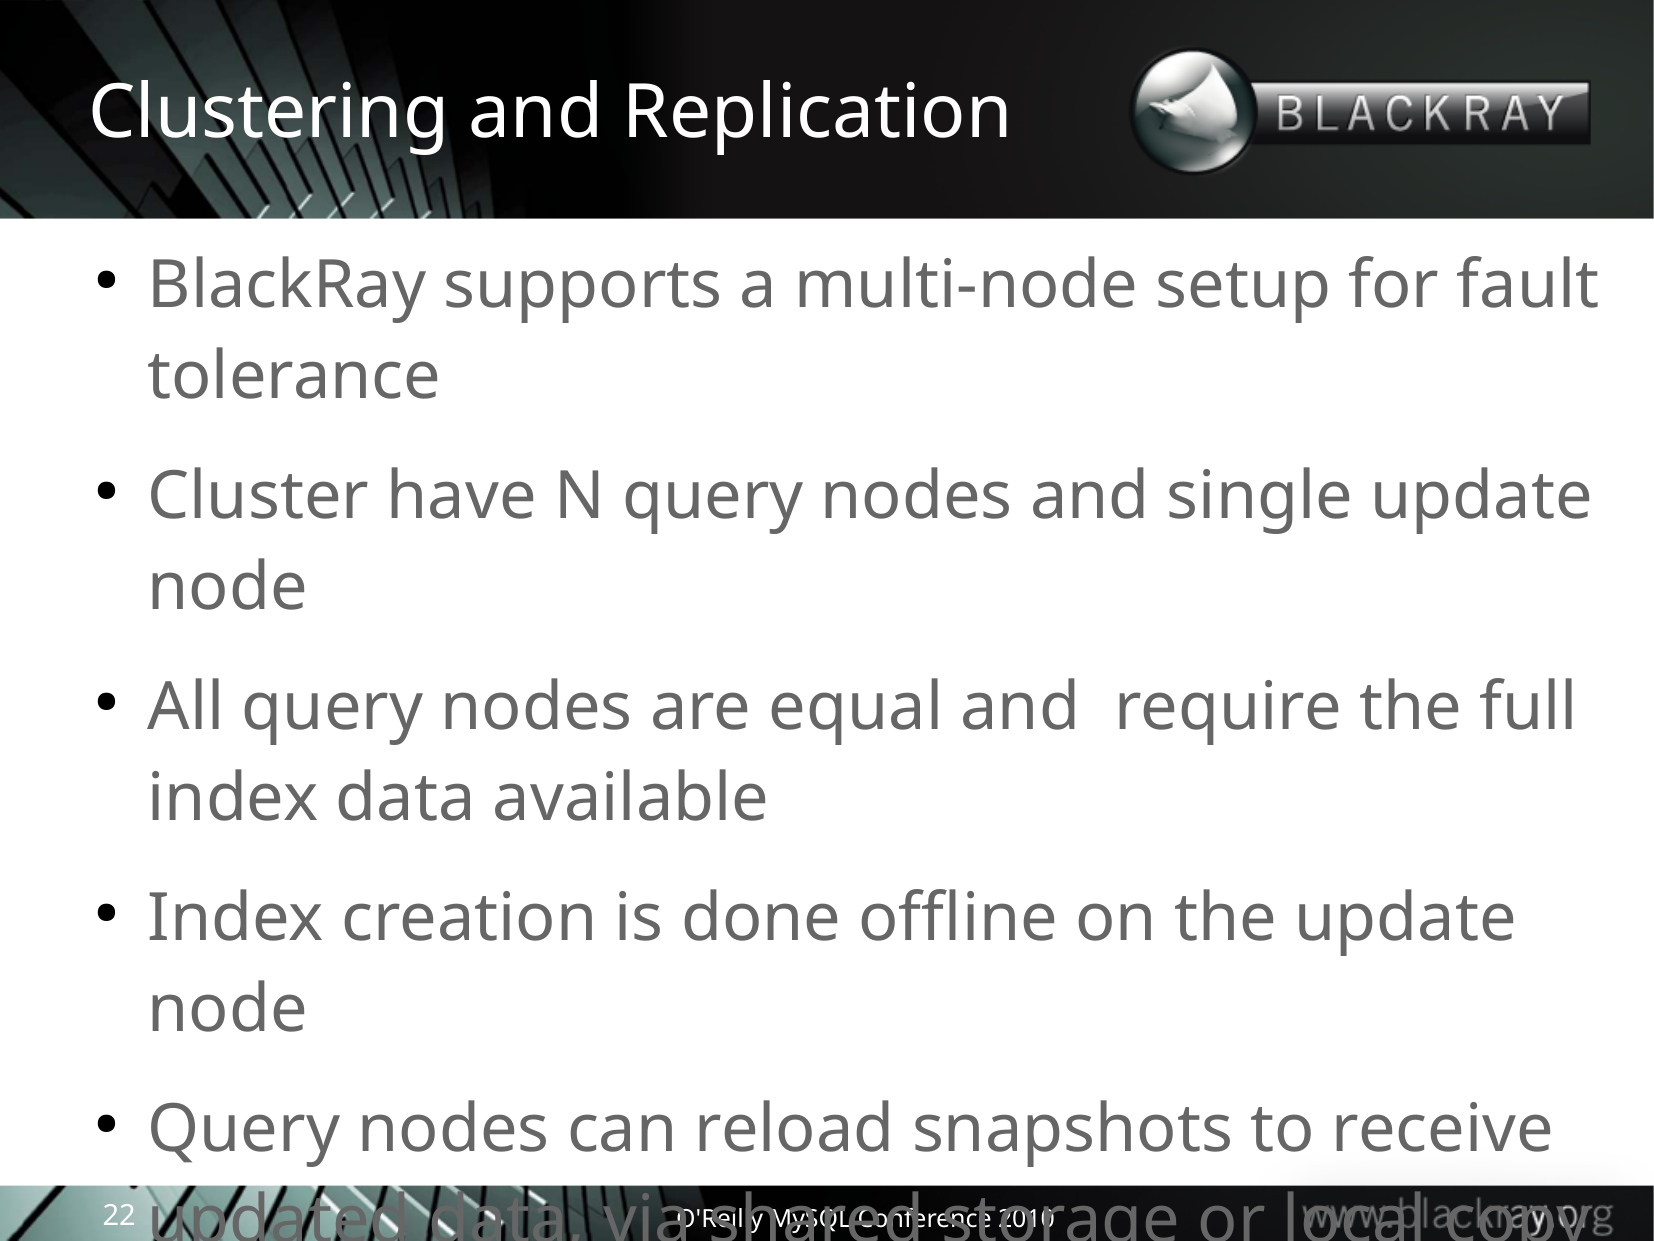

# Clustering and Replication
BlackRay supports a multi-node setup for fault tolerance
Cluster have N query nodes and single update node
All query nodes are equal and require the full index data available
Index creation is done offline on the update node
Query nodes can reload snapshots to receive updated data, via shared storage or local copy
Load-balancing handled by native APIs